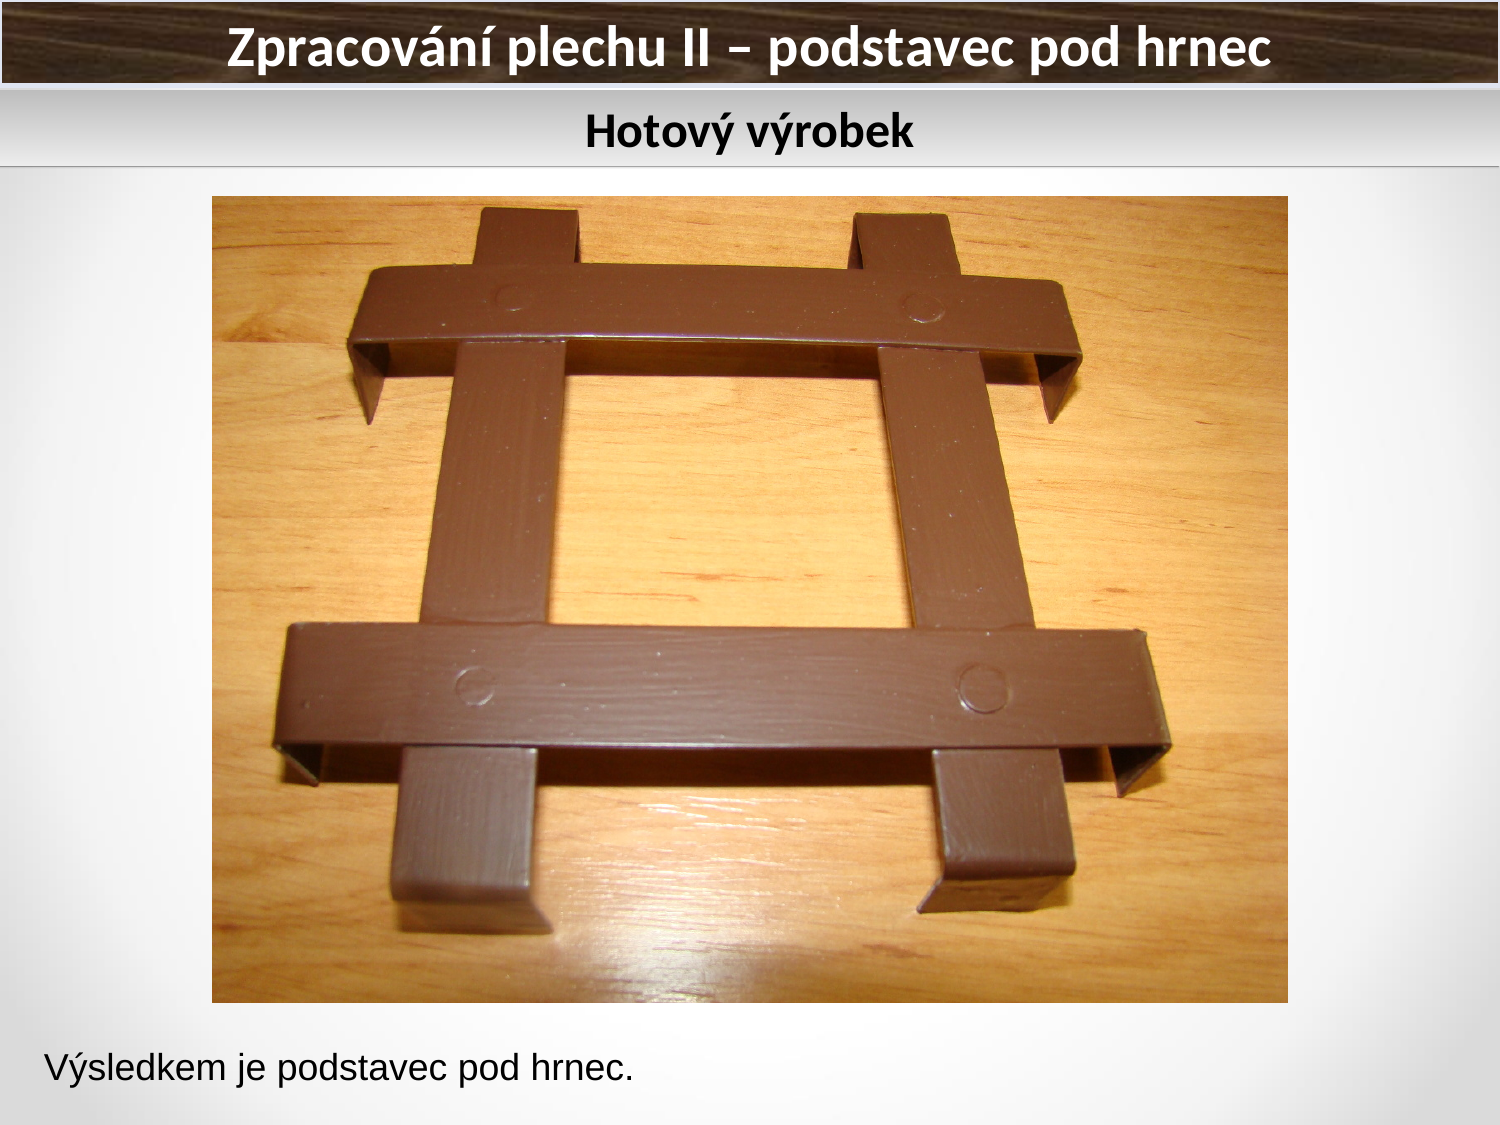

Zpracování plechu II – podstavec pod hrnec
Hotový výrobek
Výsledkem je podstavec pod hrnec.